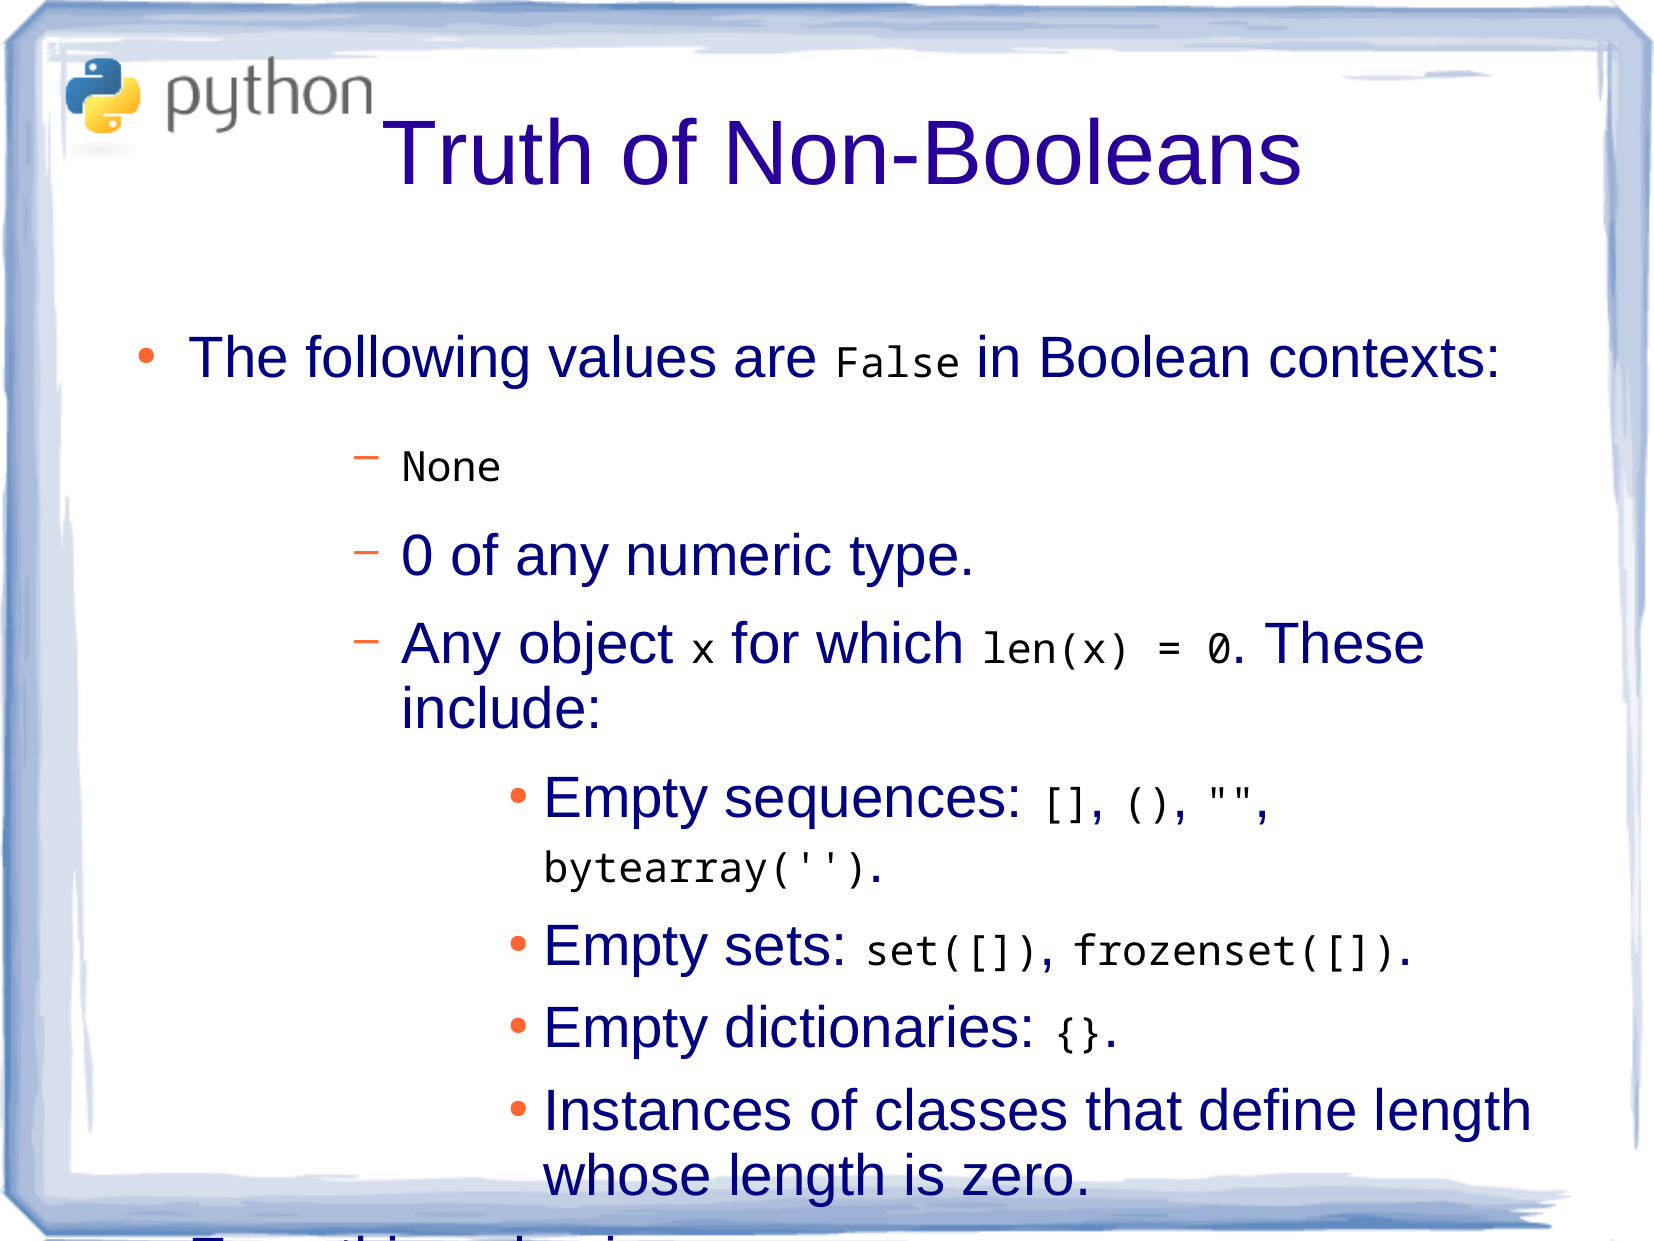

# Truth of Non-Booleans
The following values are False in Boolean contexts:
﻿﻿None
0 of any numeric type.
Any object x for which len(x) = 0. These include:
Empty sequences: [], (), "", bytearray('').
Empty sets: set([]), frozenset([]).
Empty dictionaries: {}.
Instances of classes that define length whose length is zero.
Everything else is True.